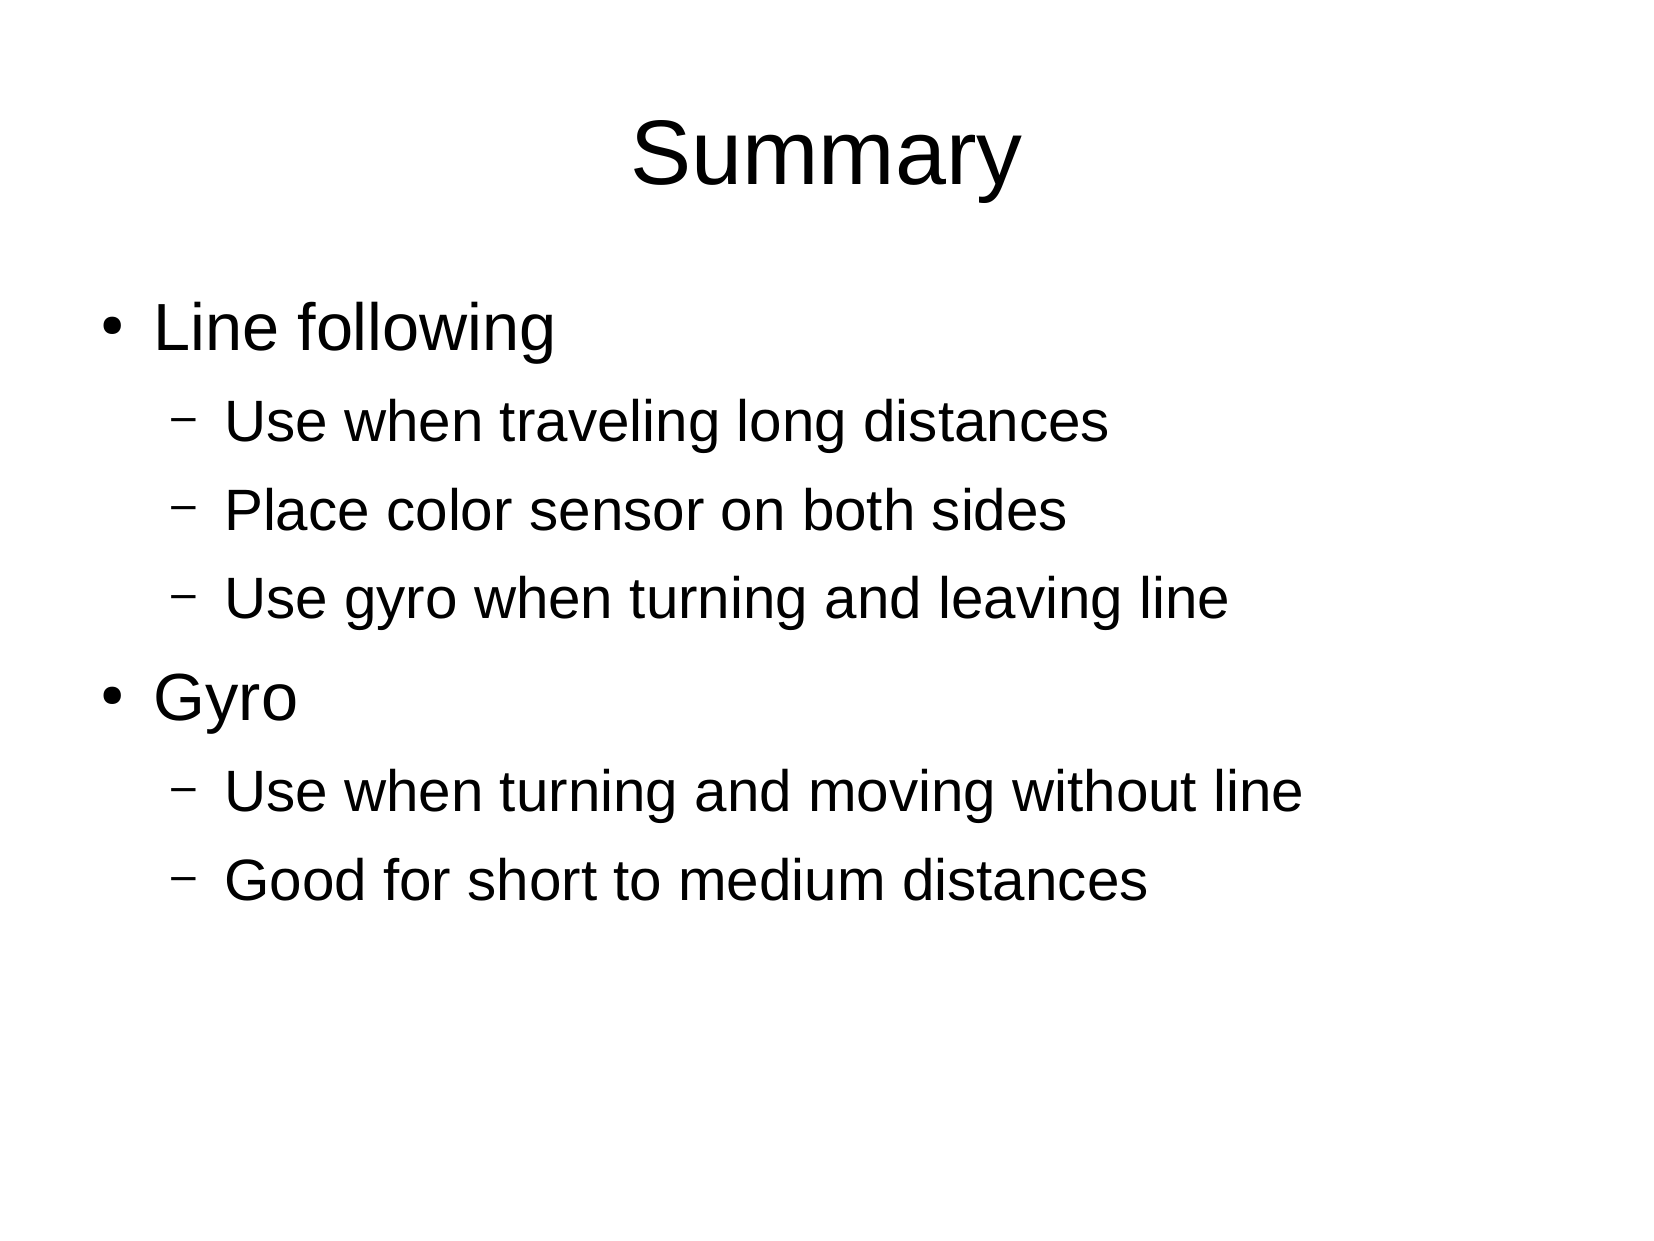

# Summary
Line following
Use when traveling long distances
Place color sensor on both sides
Use gyro when turning and leaving line
Gyro
Use when turning and moving without line
Good for short to medium distances